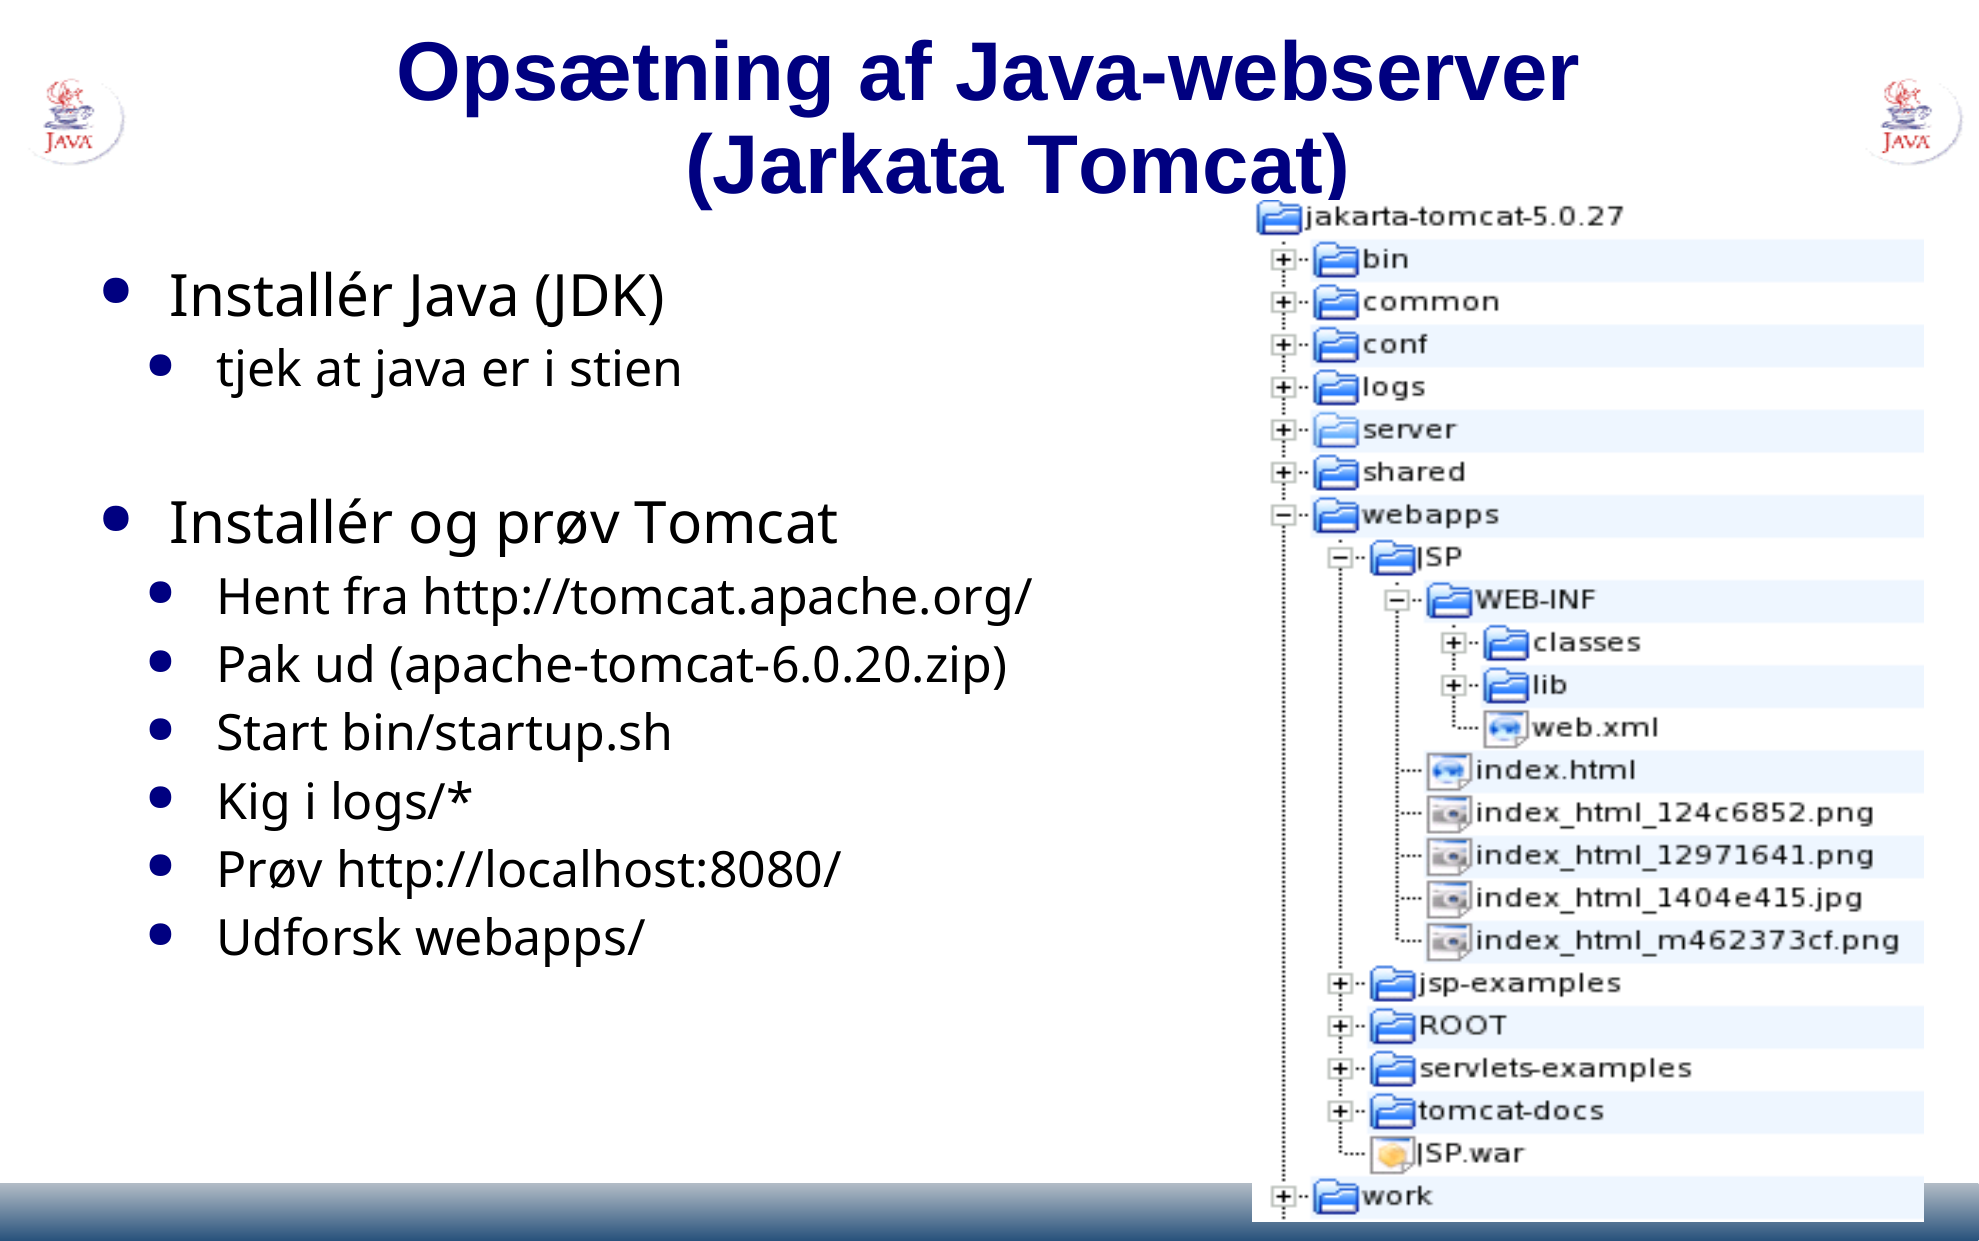

# Opsætning af Java-webserver (Jarkata Tomcat)
Installér Java (JDK)
tjek at java er i stien
Installér og prøv Tomcat
Hent fra http://tomcat.apache.org/
Pak ud (apache-tomcat-6.0.20.zip)
Start bin/startup.sh
Kig i logs/*
Prøv http://localhost:8080/
Udforsk webapps/